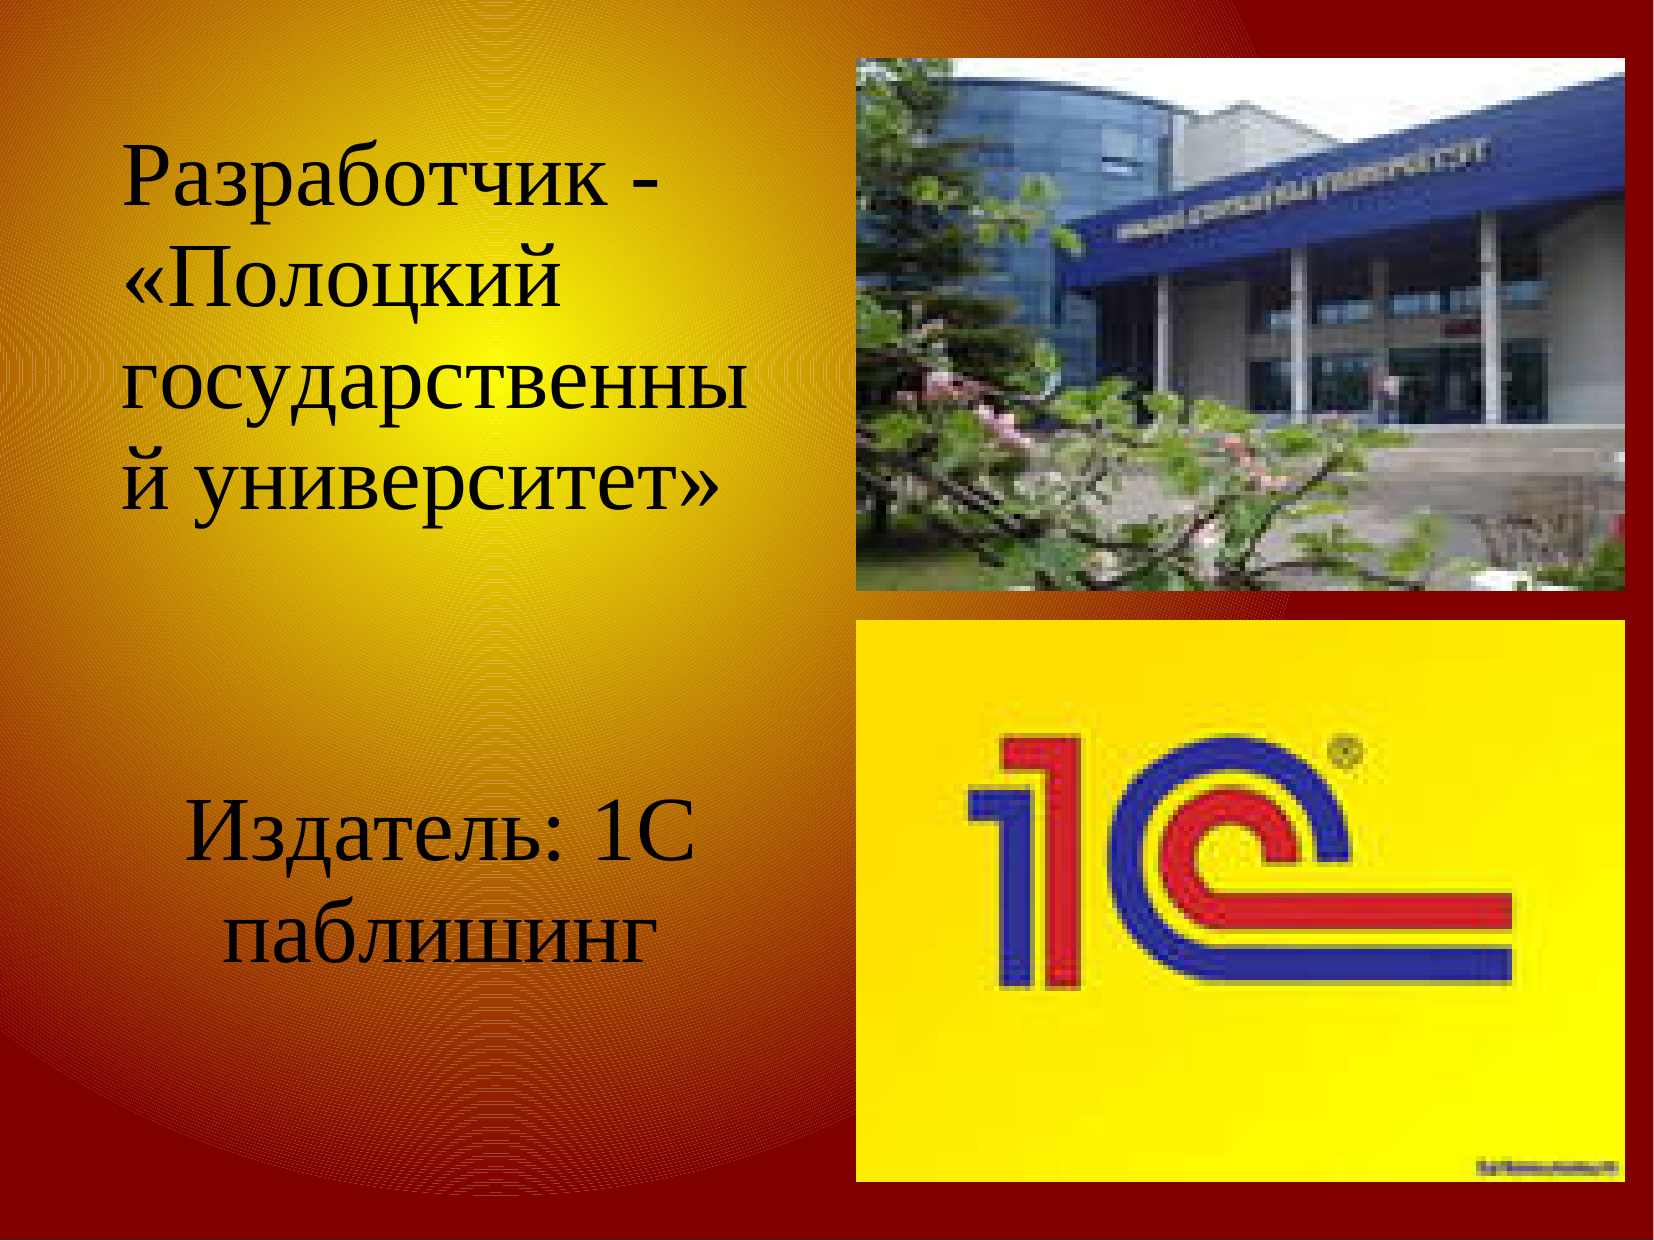

# Разработчик - «Полоцкий государственный университет»
Издатель: 1С паблишинг